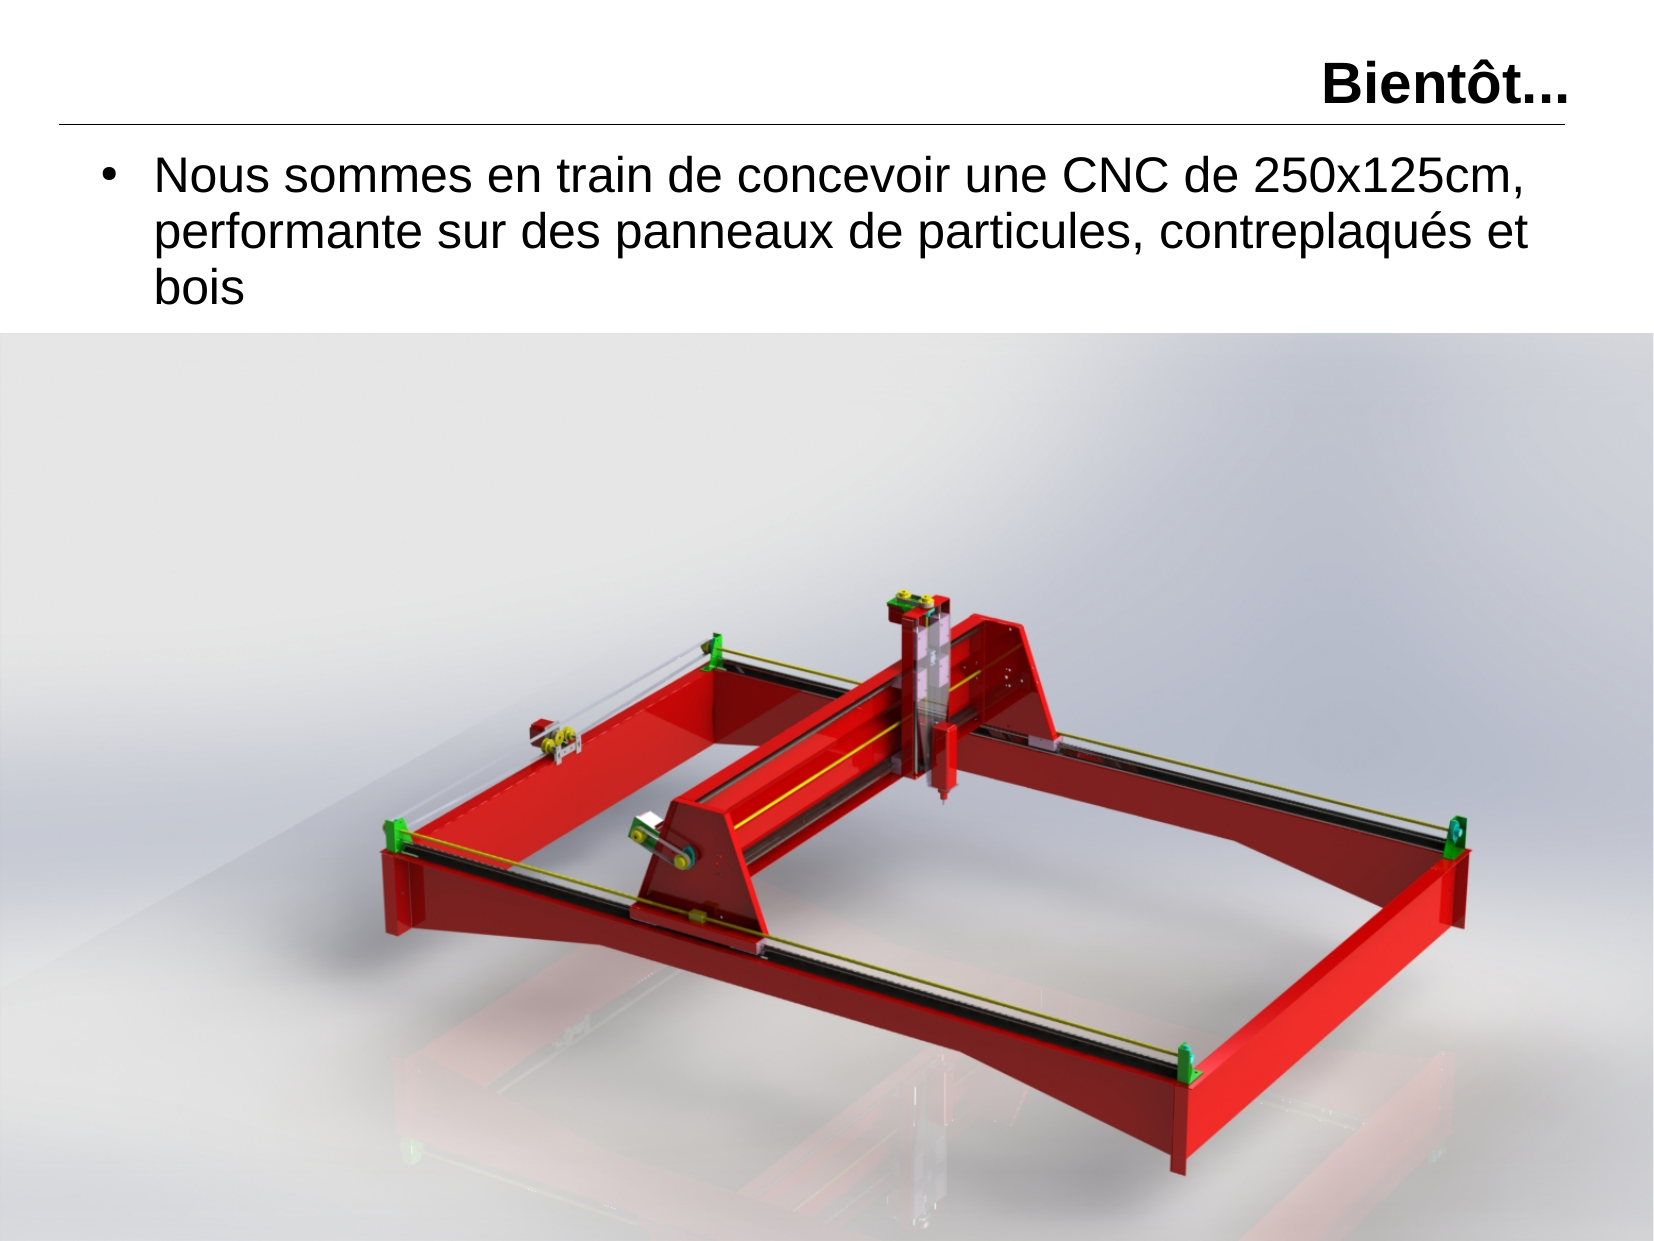

# Bientôt...
Nous sommes en train de concevoir une CNC de 250x125cm, performante sur des panneaux de particules, contreplaqués et bois
23